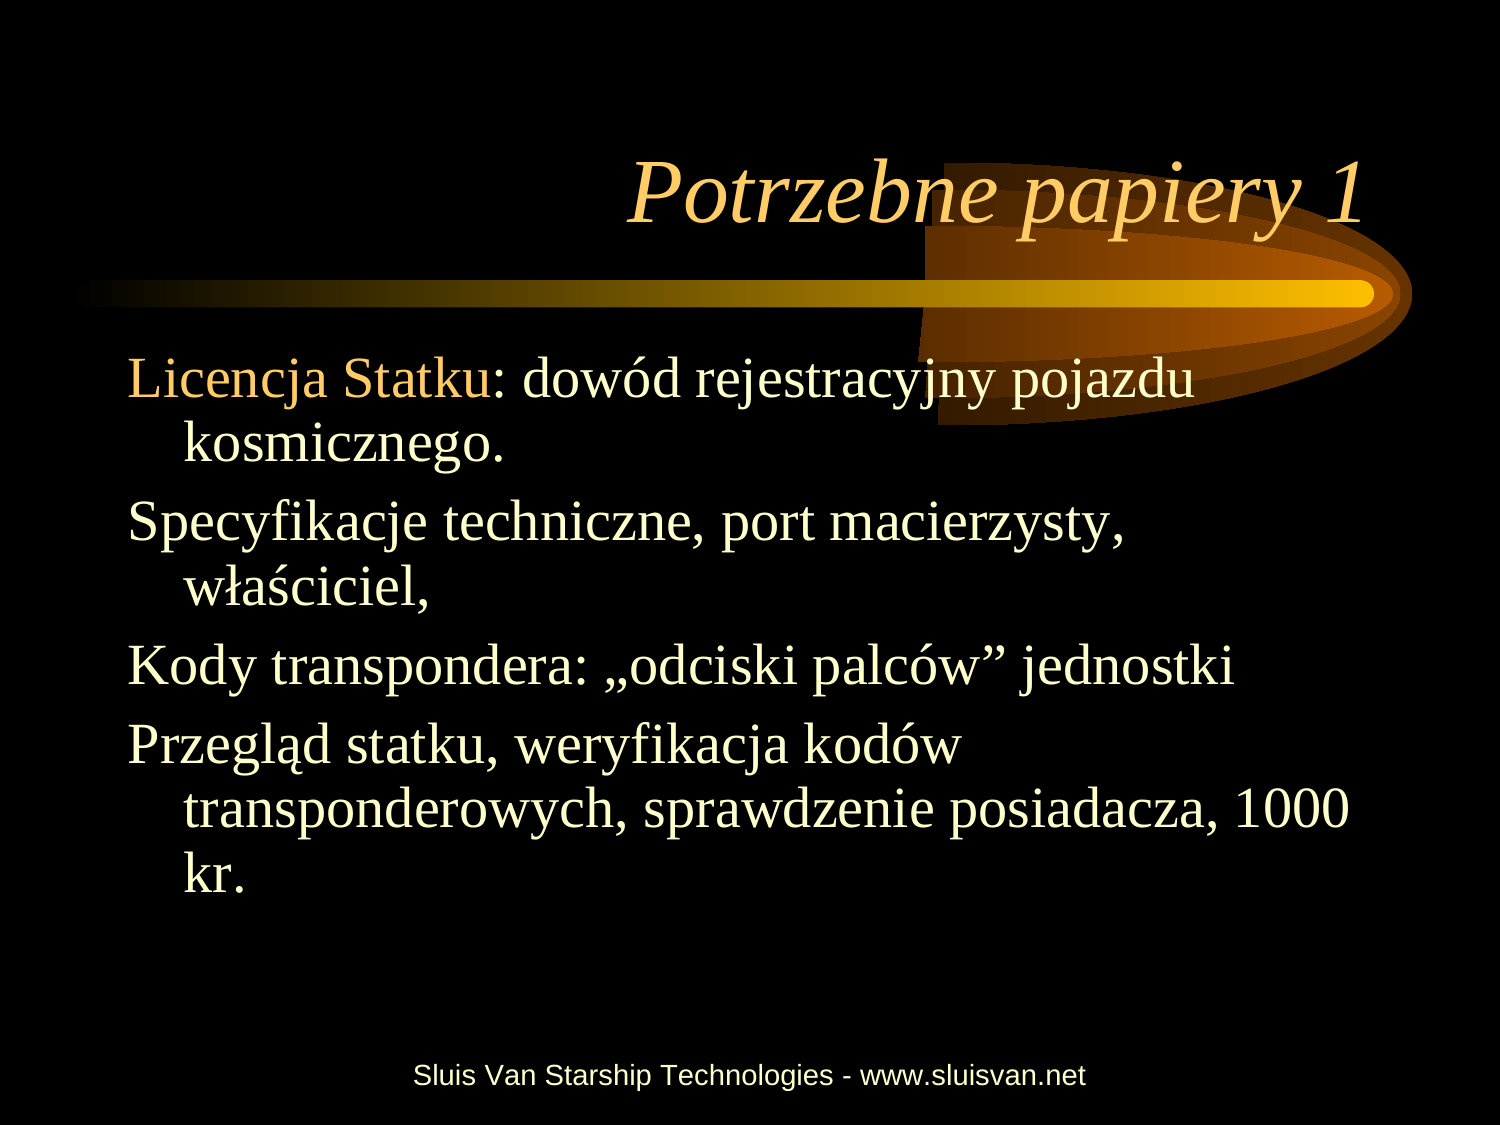

# Potrzebne papiery 1
Licencja Statku: dowód rejestracyjny pojazdu kosmicznego.
Specyfikacje techniczne, port macierzysty, właściciel,
Kody transpondera: „odciski palców” jednostki
Przegląd statku, weryfikacja kodów transponderowych, sprawdzenie posiadacza, 1000 kr.
Sluis Van Starship Technologies - www.sluisvan.net